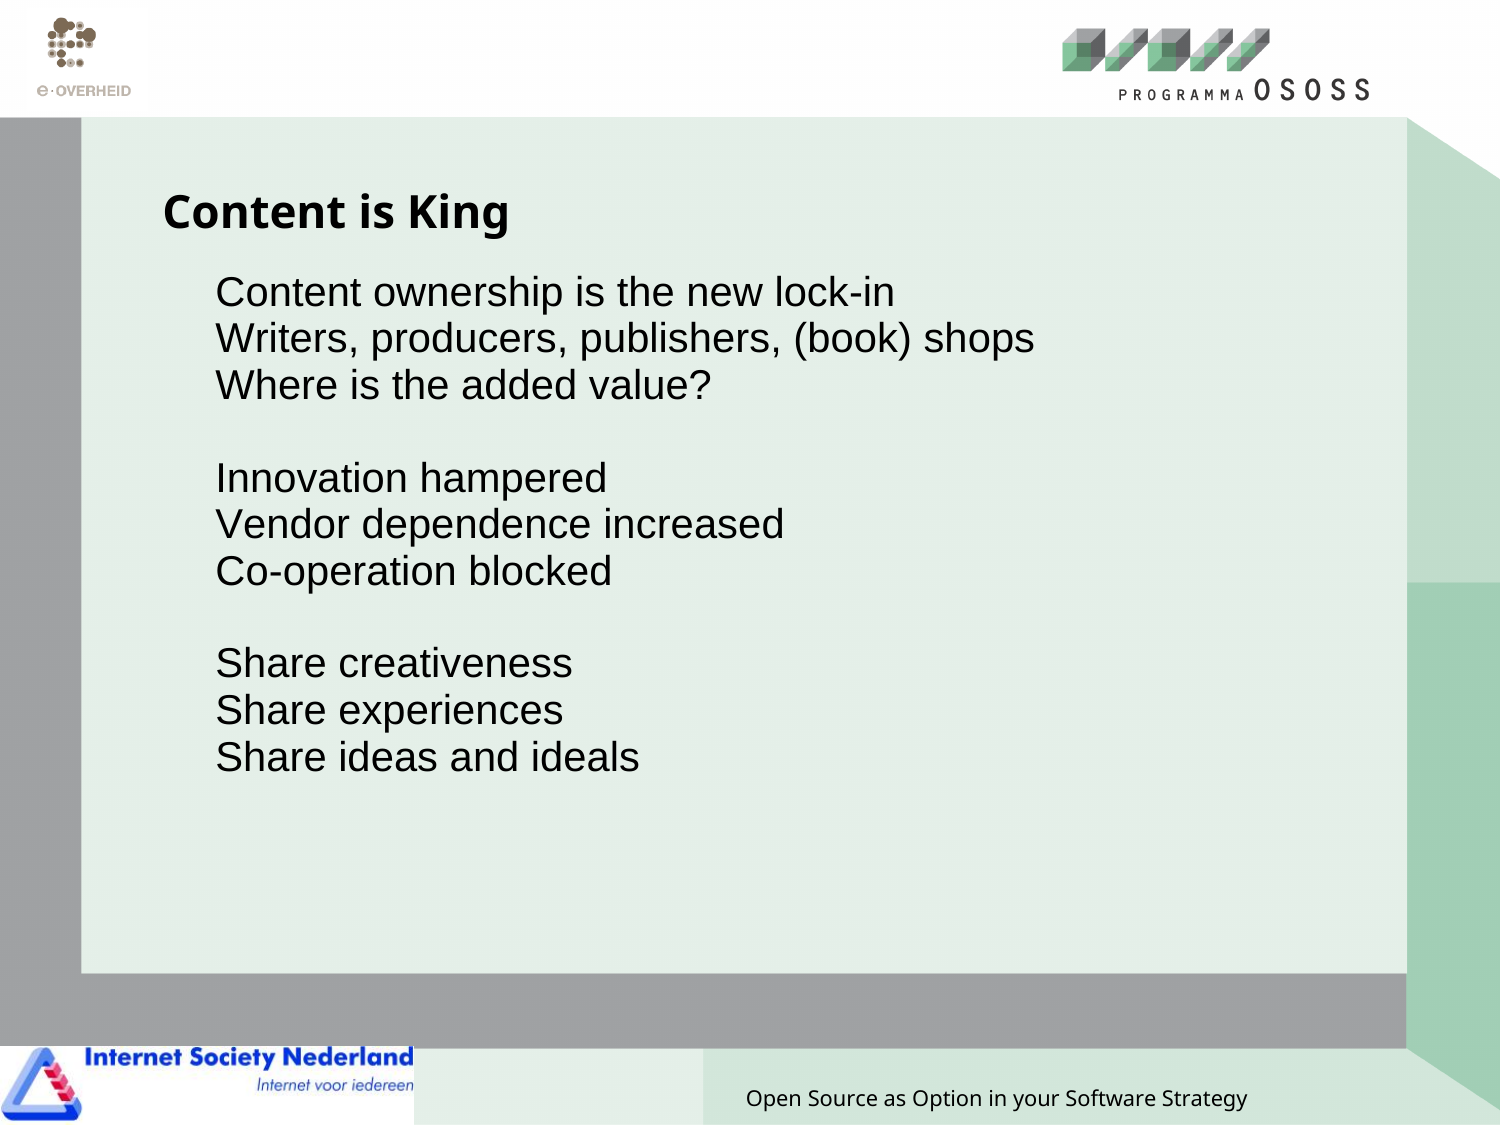

# Content is King
Content ownership is the new lock-in
Writers, producers, publishers, (book) shops
Where is the added value?
Innovation hampered
Vendor dependence increased
Co-operation blocked
Share creativeness
Share experiences
Share ideas and ideals